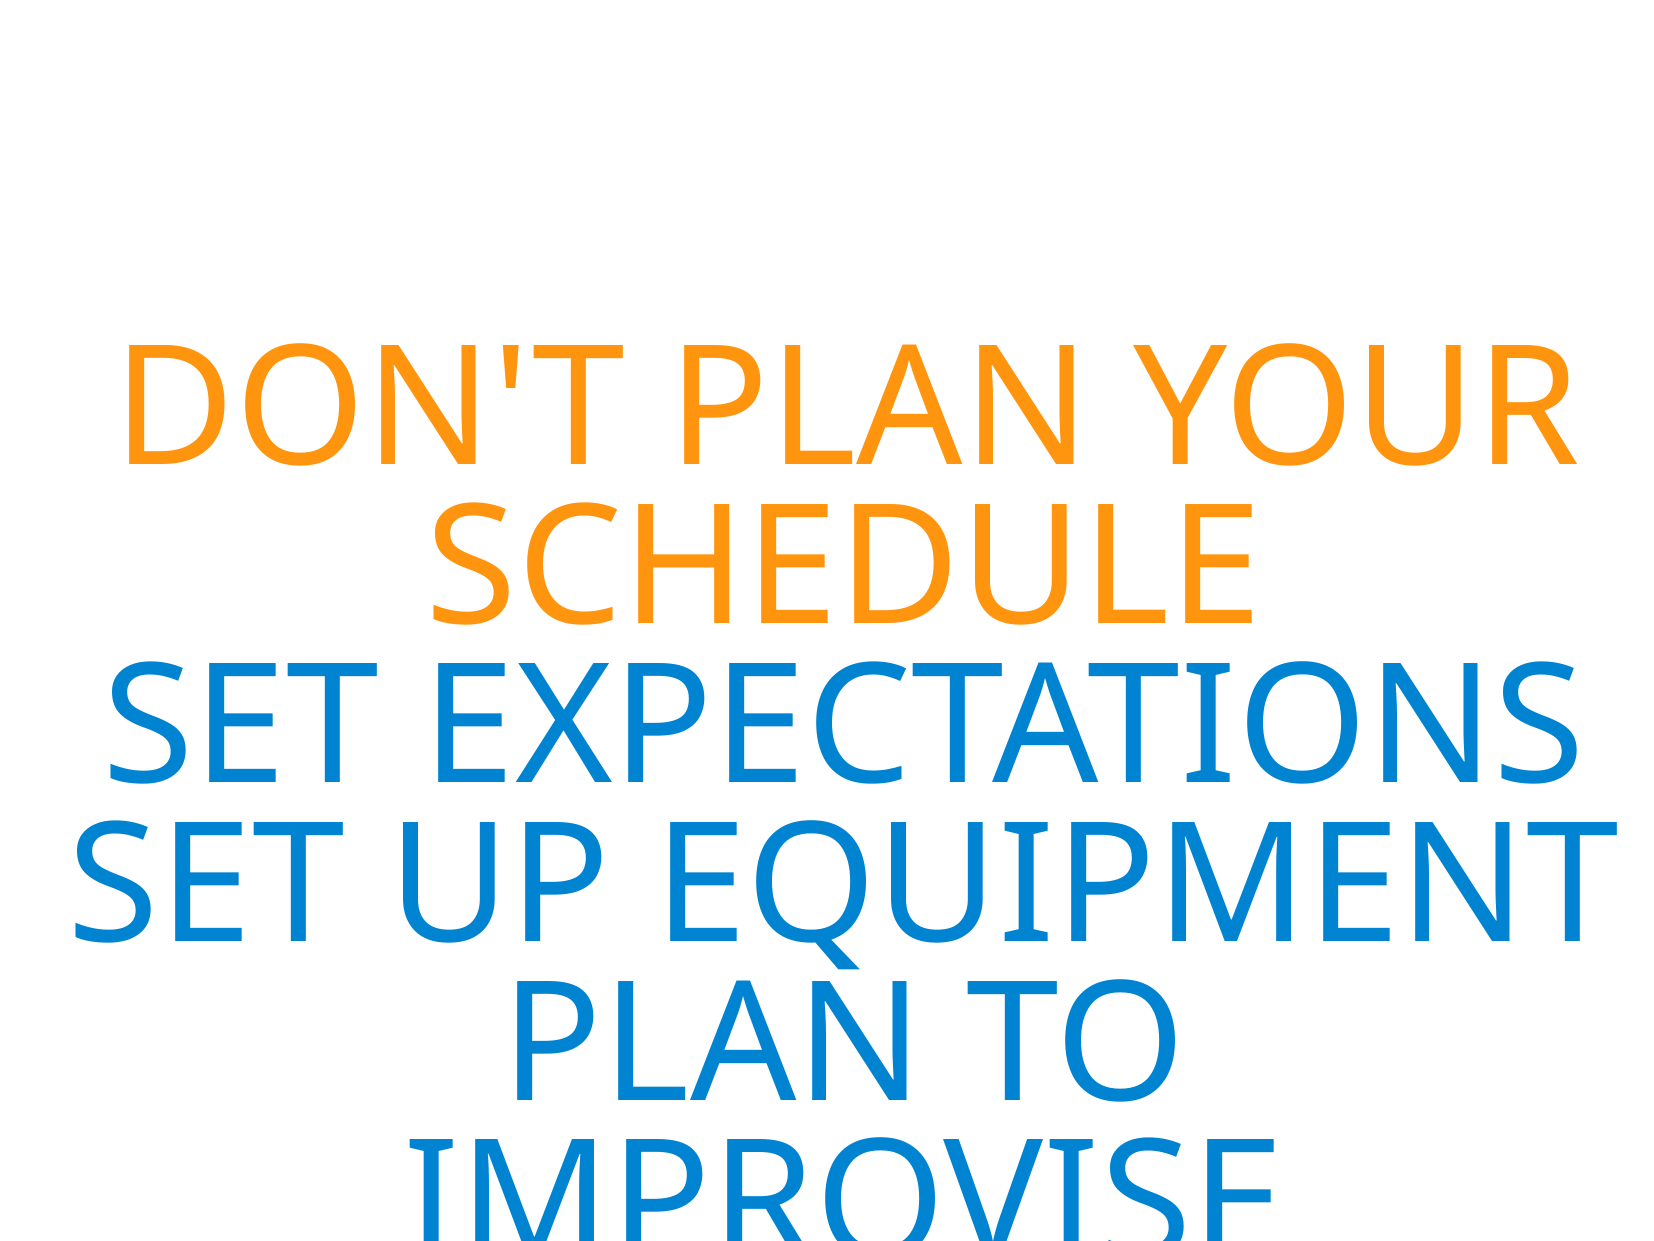

# DON'T PLAN YOUR SCHEDULE SET EXPECTATIONS SET UP EQUIPMENT PLAN TO IMPROVISE